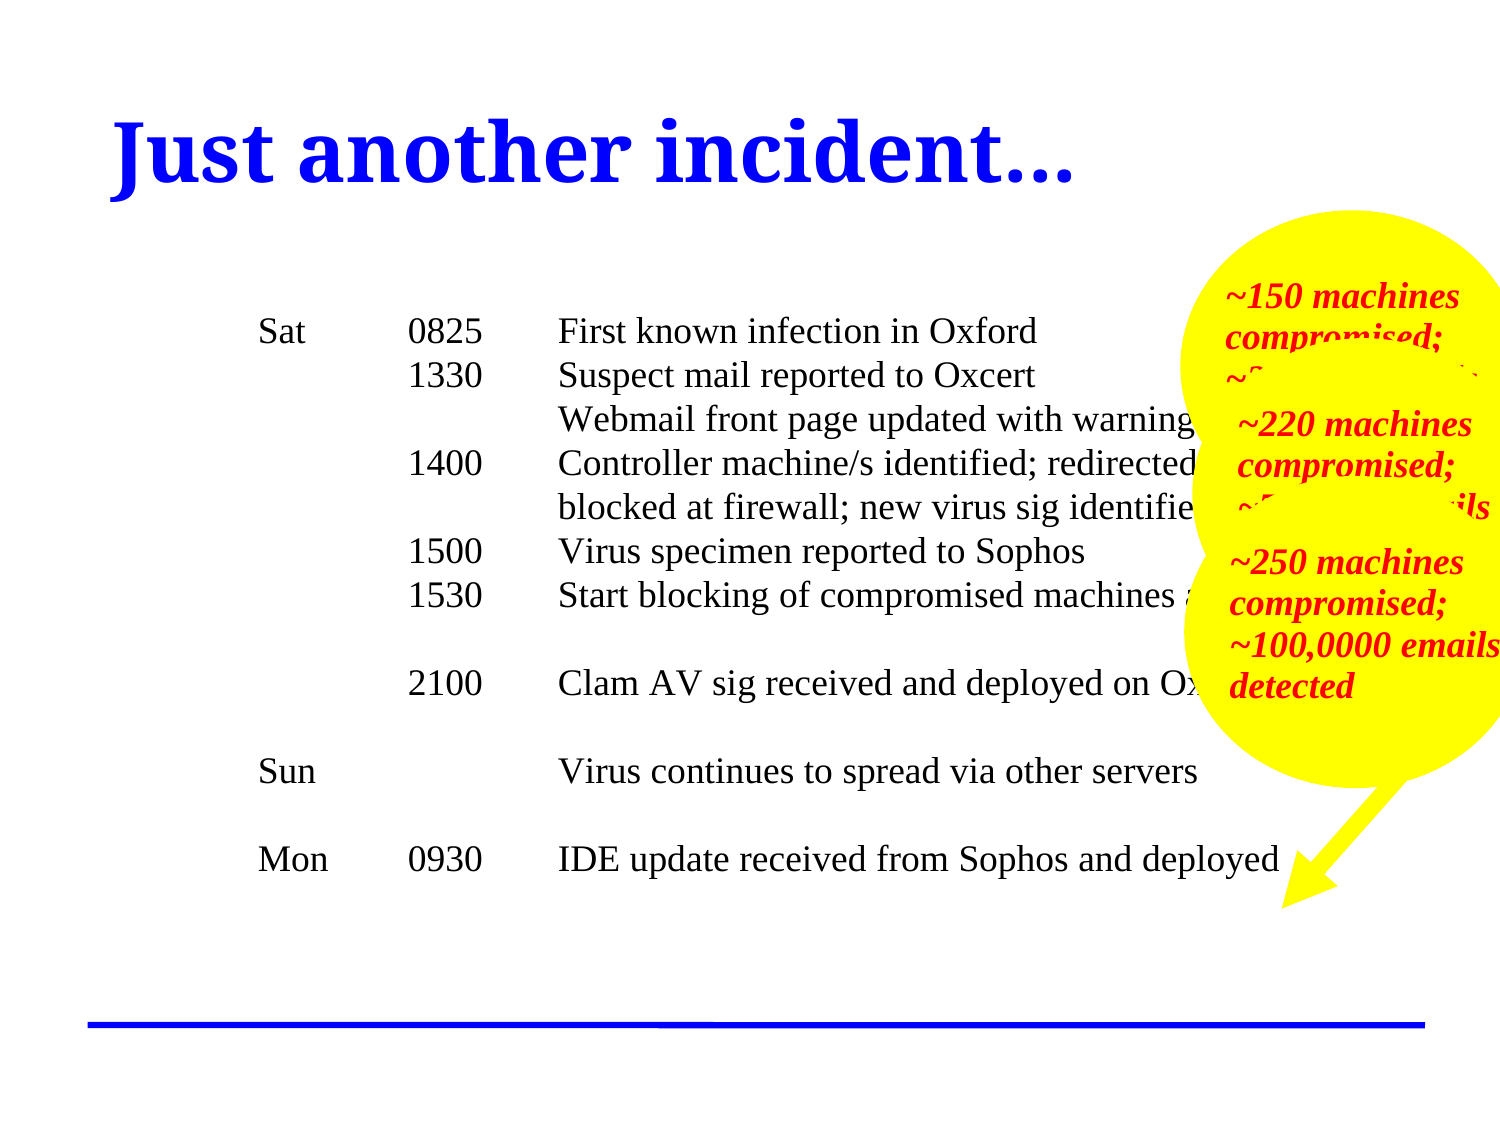

# Just another incident...
~150 machines compromised; ~25,0000 emails detected
Sat	0825	First known infection in Oxford
	1330	Suspect mail reported to Oxcert
		Webmail front page updated with warning
	1400	Controller machine/s identified; redirected;
		blocked at firewall; new virus sig identified
	1500	Virus specimen reported to Sophos
	1530	Start blocking of compromised machines at router
	2100	Clam AV sig received and deployed on Oxmails
Sun		Virus continues to spread via other servers
Mon	0930	IDE update received from Sophos and deployed
~220 machines compromised; ~75,0000 emails detected
~250 machines compromised; ~100,0000 emails detected